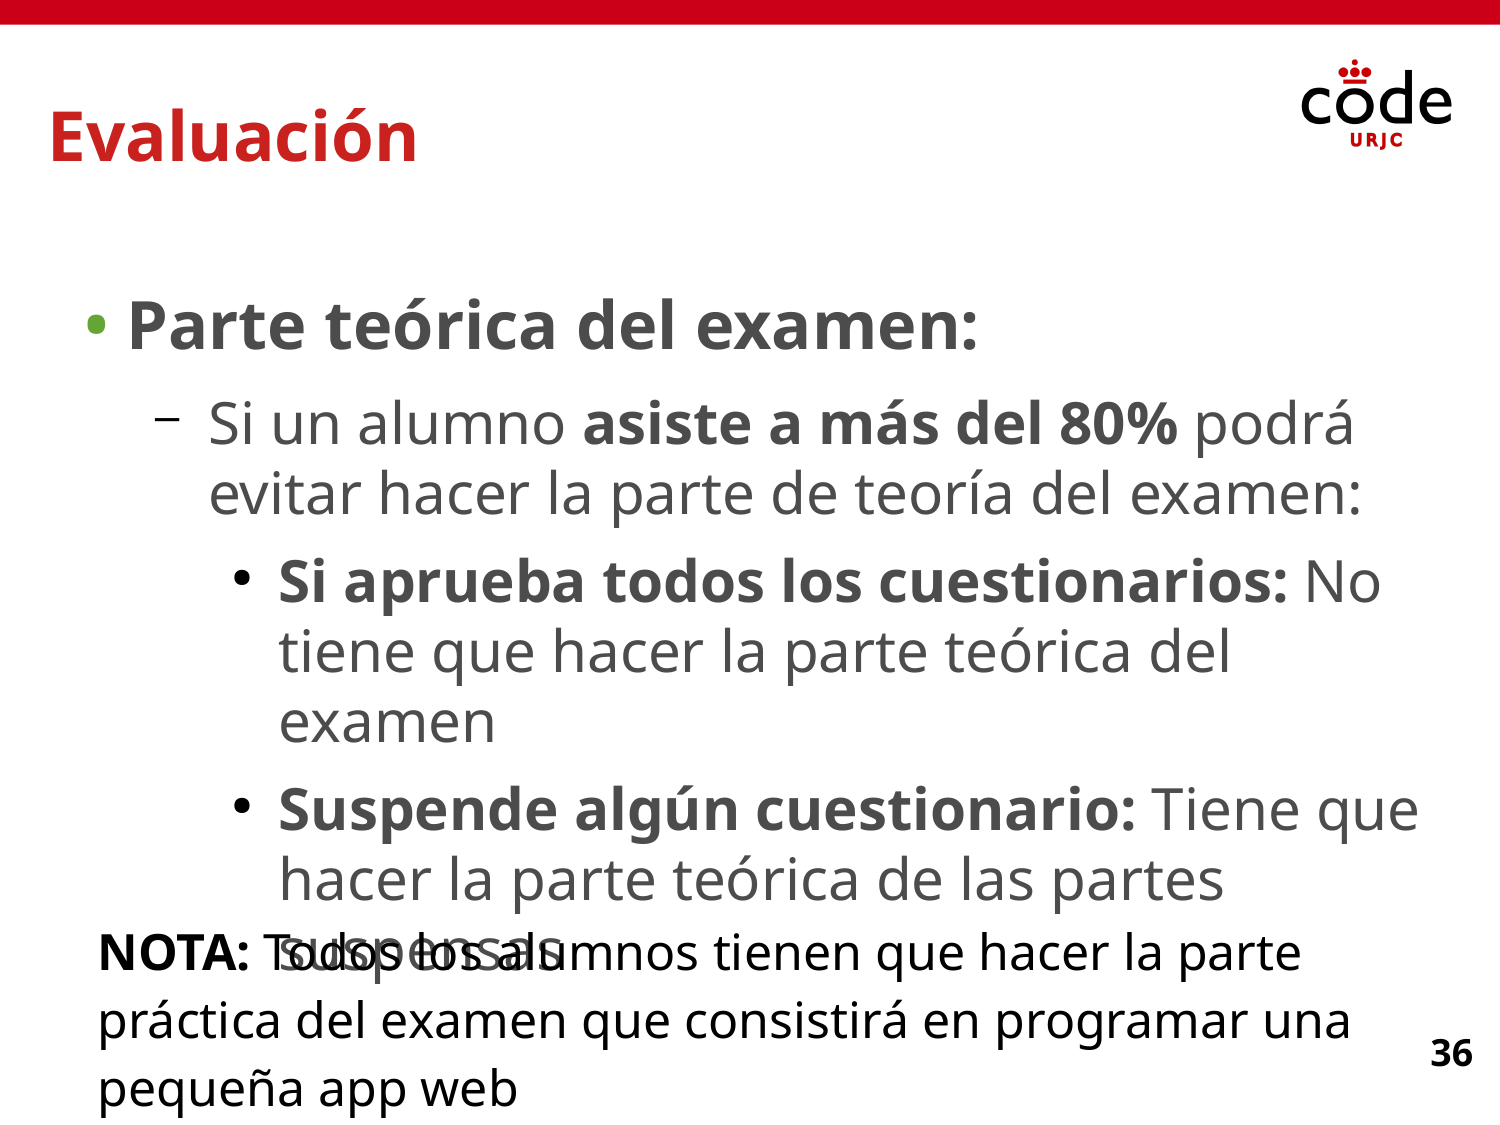

# Evaluación
Parte teórica del examen:
Si un alumno asiste a más del 80% podrá evitar hacer la parte de teoría del examen:
Si aprueba todos los cuestionarios: No tiene que hacer la parte teórica del examen
Suspende algún cuestionario: Tiene que hacer la parte teórica de las partes suspensas
NOTA: Todos los alumnos tienen que hacer la parte práctica del examen que consistirá en programar una pequeña app web
36